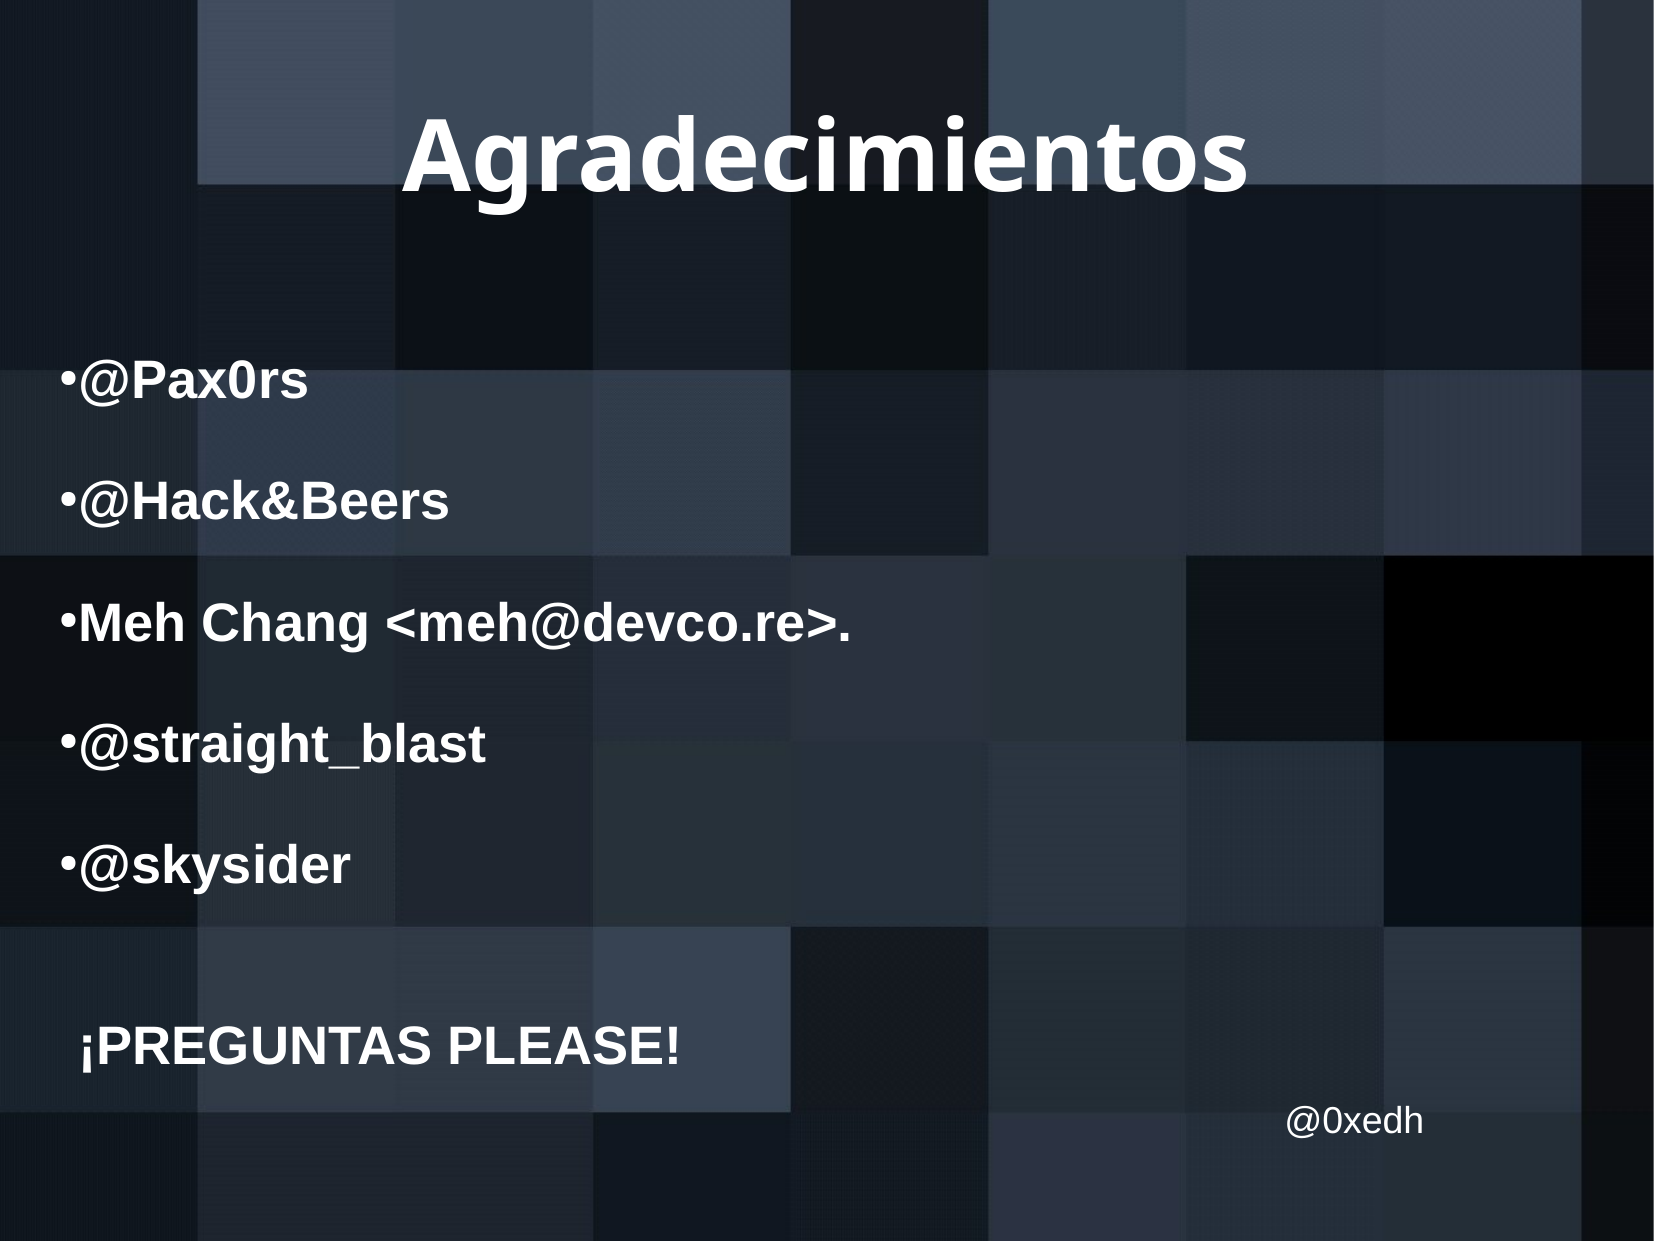

# Agradecimientos
@Pax0rs
@Hack&Beers
Meh Chang <meh@devco.re>.
@straight_blast
@skysider
¡PREGUNTAS PLEASE!
@0xedh